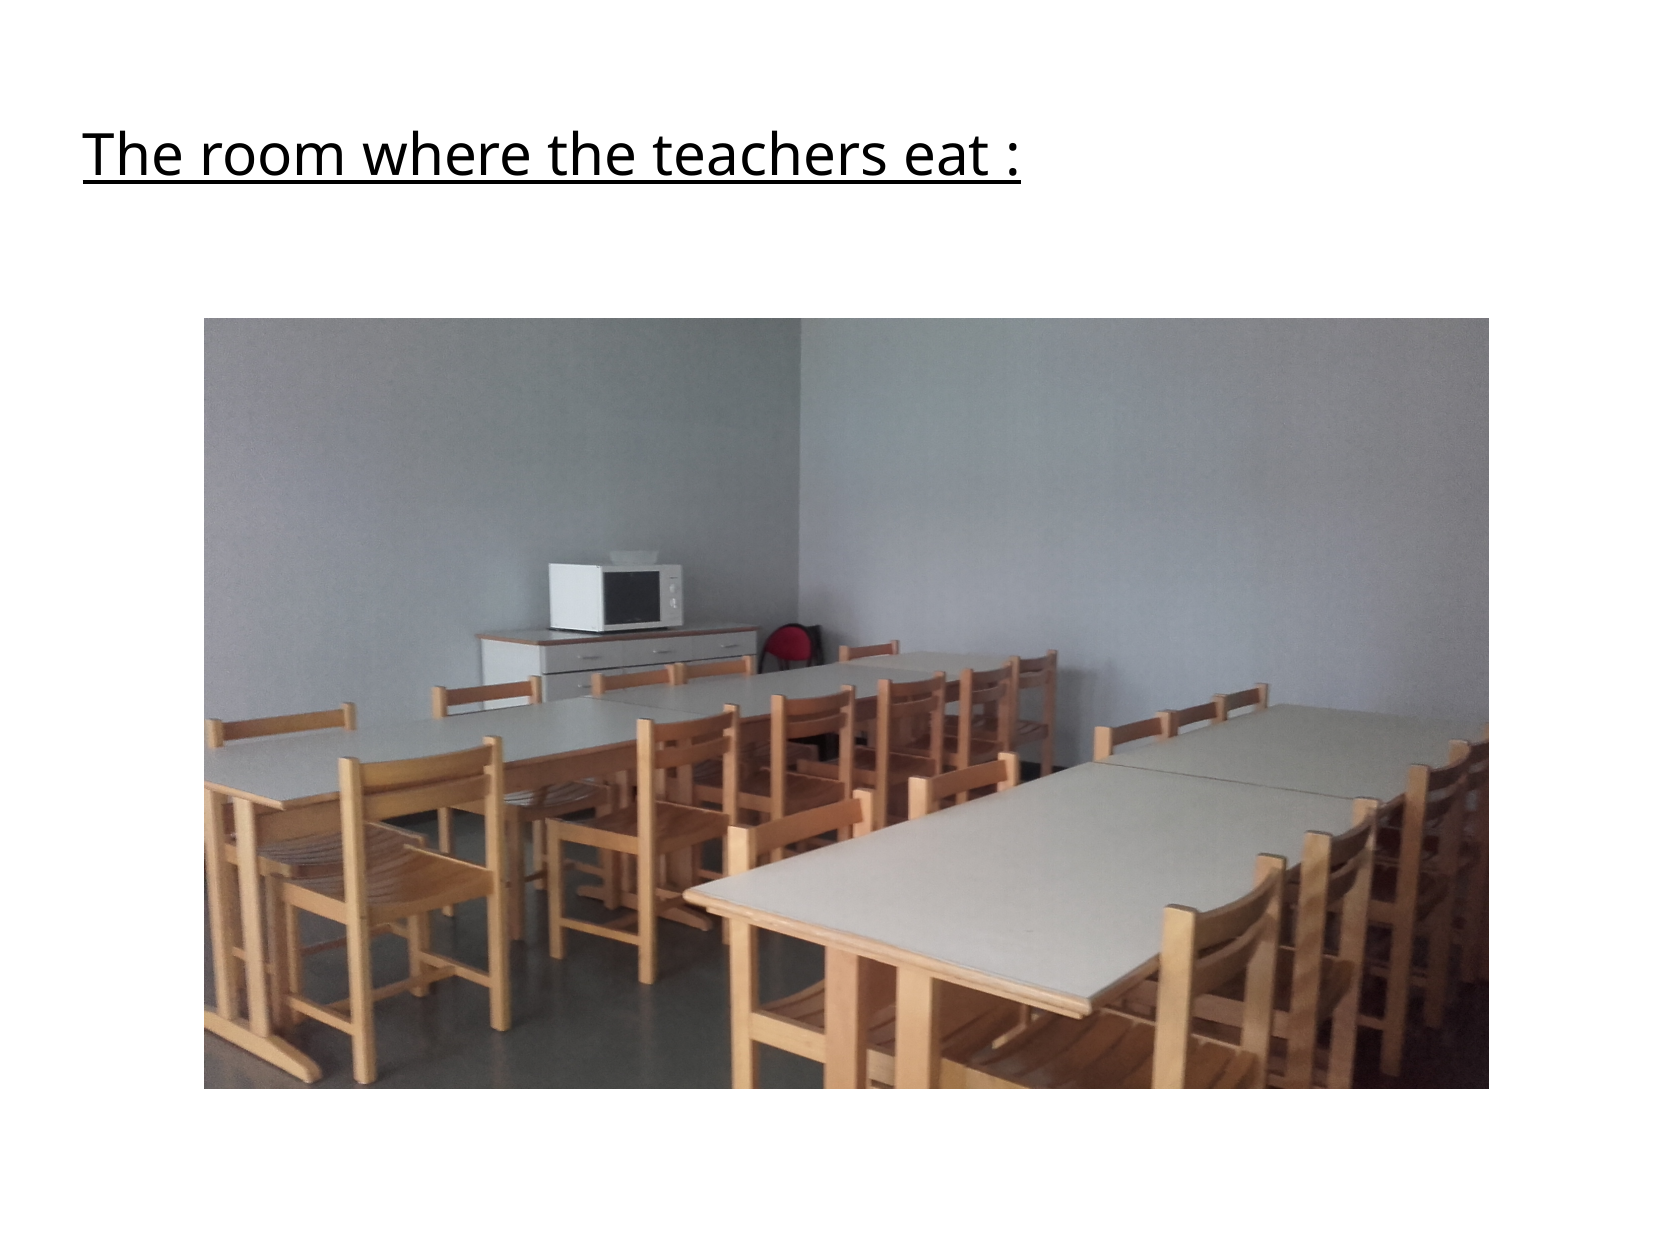

# The room where the teachers eat :